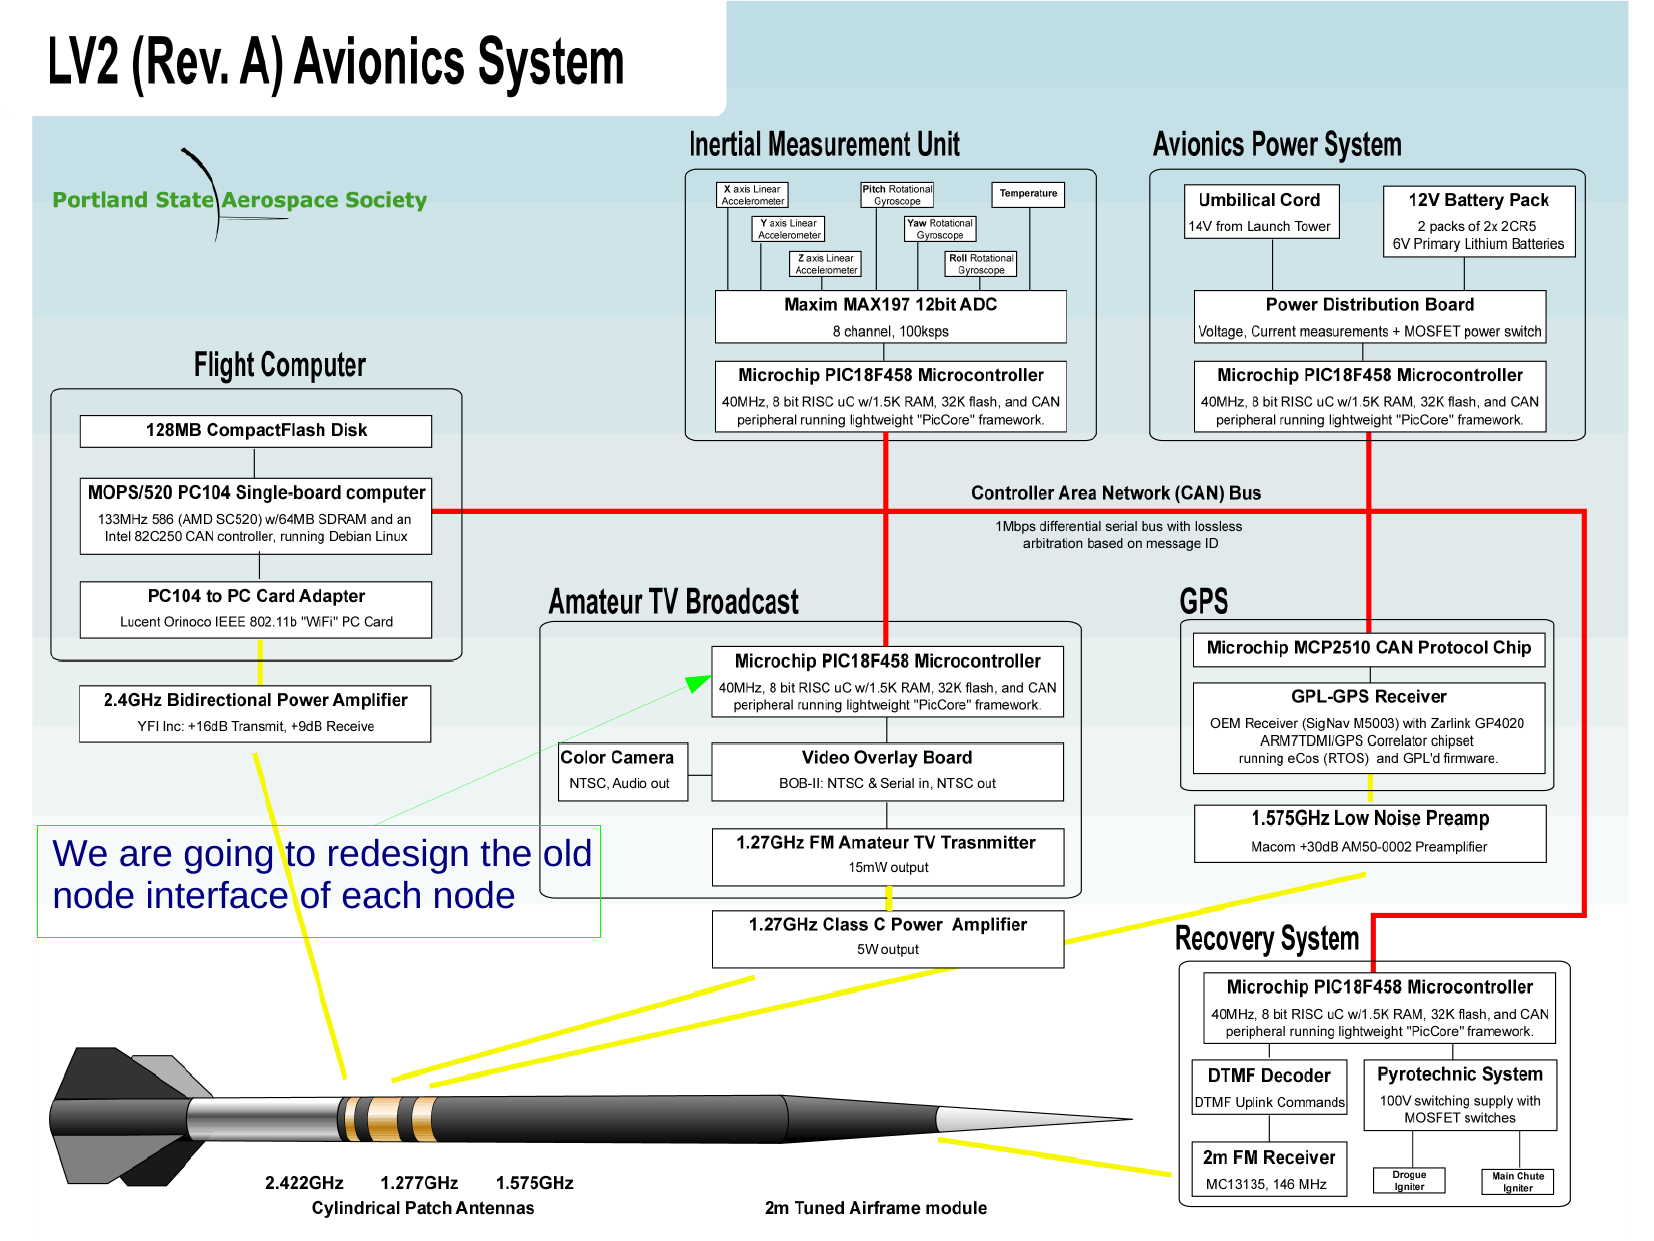

We are going to redesign the old node interface of each node